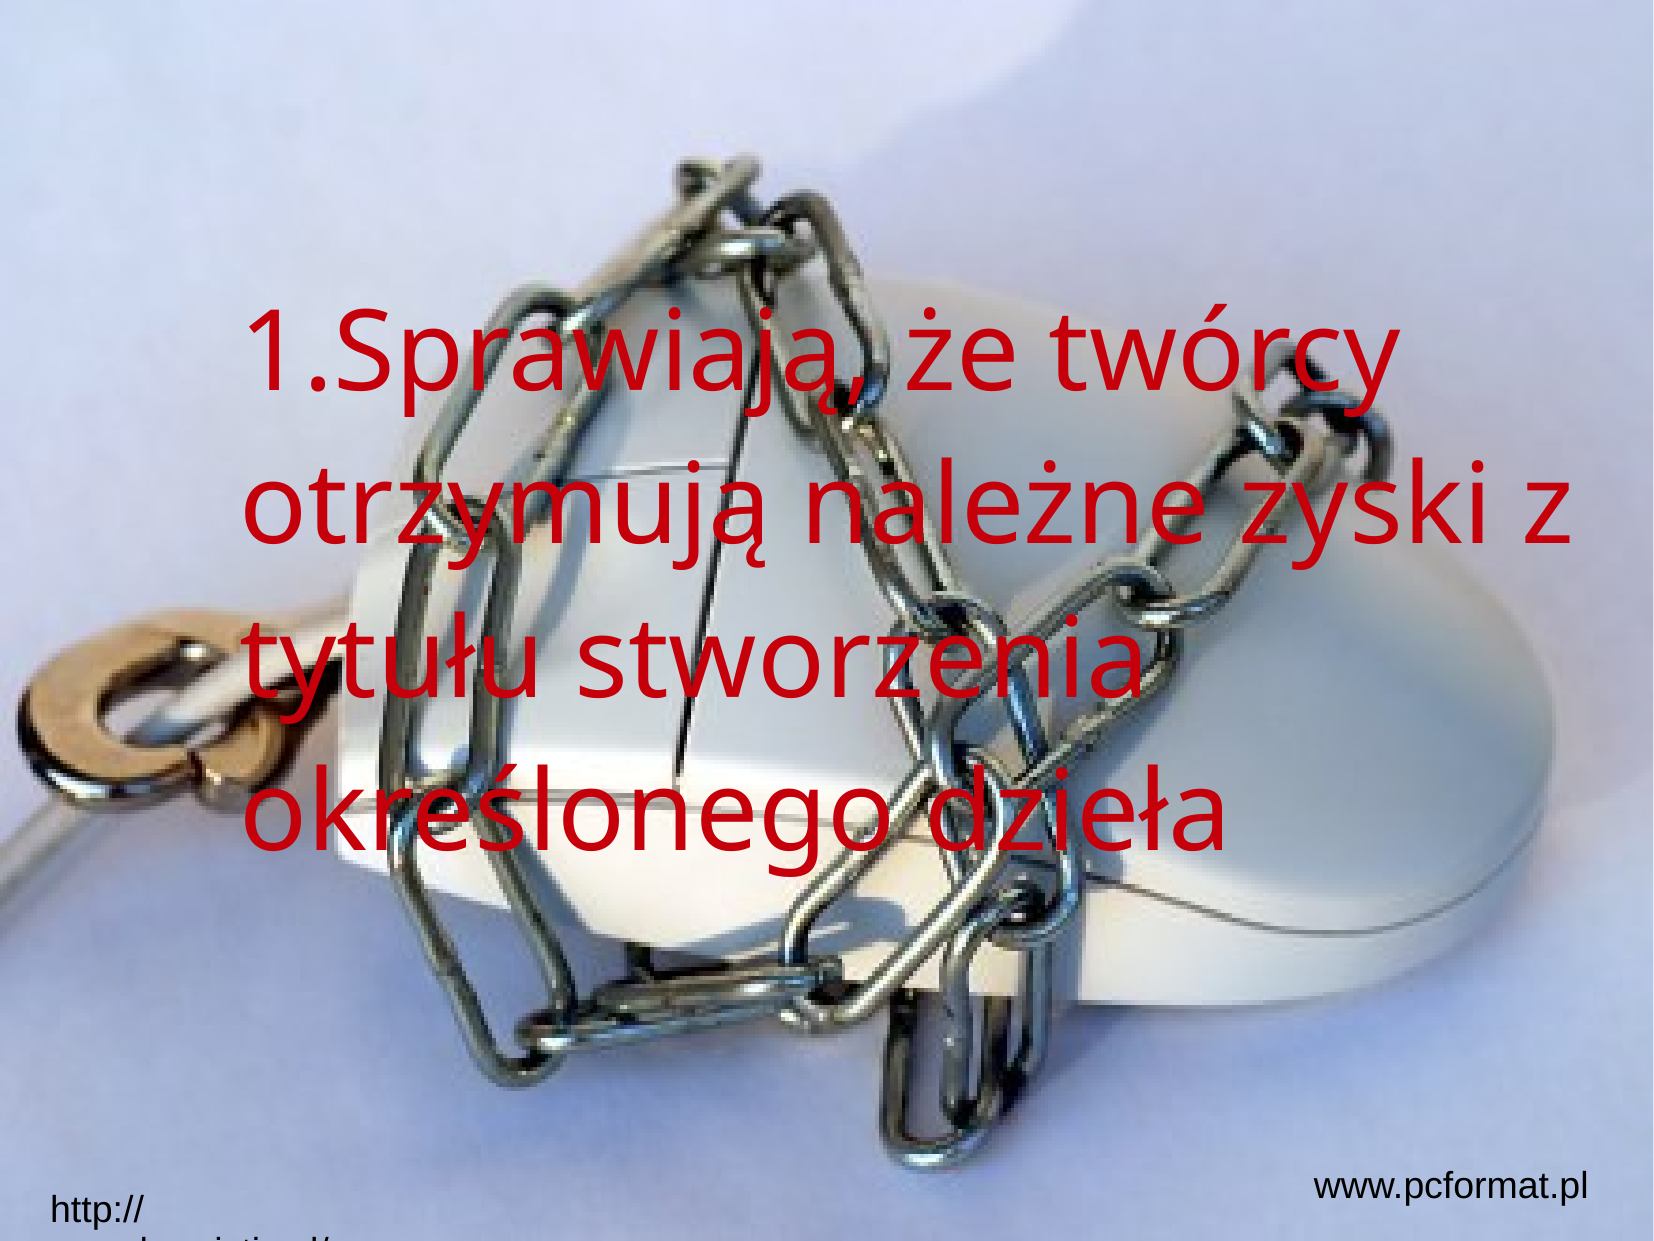

#
1.Sprawiają, że twórcy otrzymują należne zyski z tytułu stworzenia określonego dzieła
www.pcformat.pl
http://www.heuristic.pl/